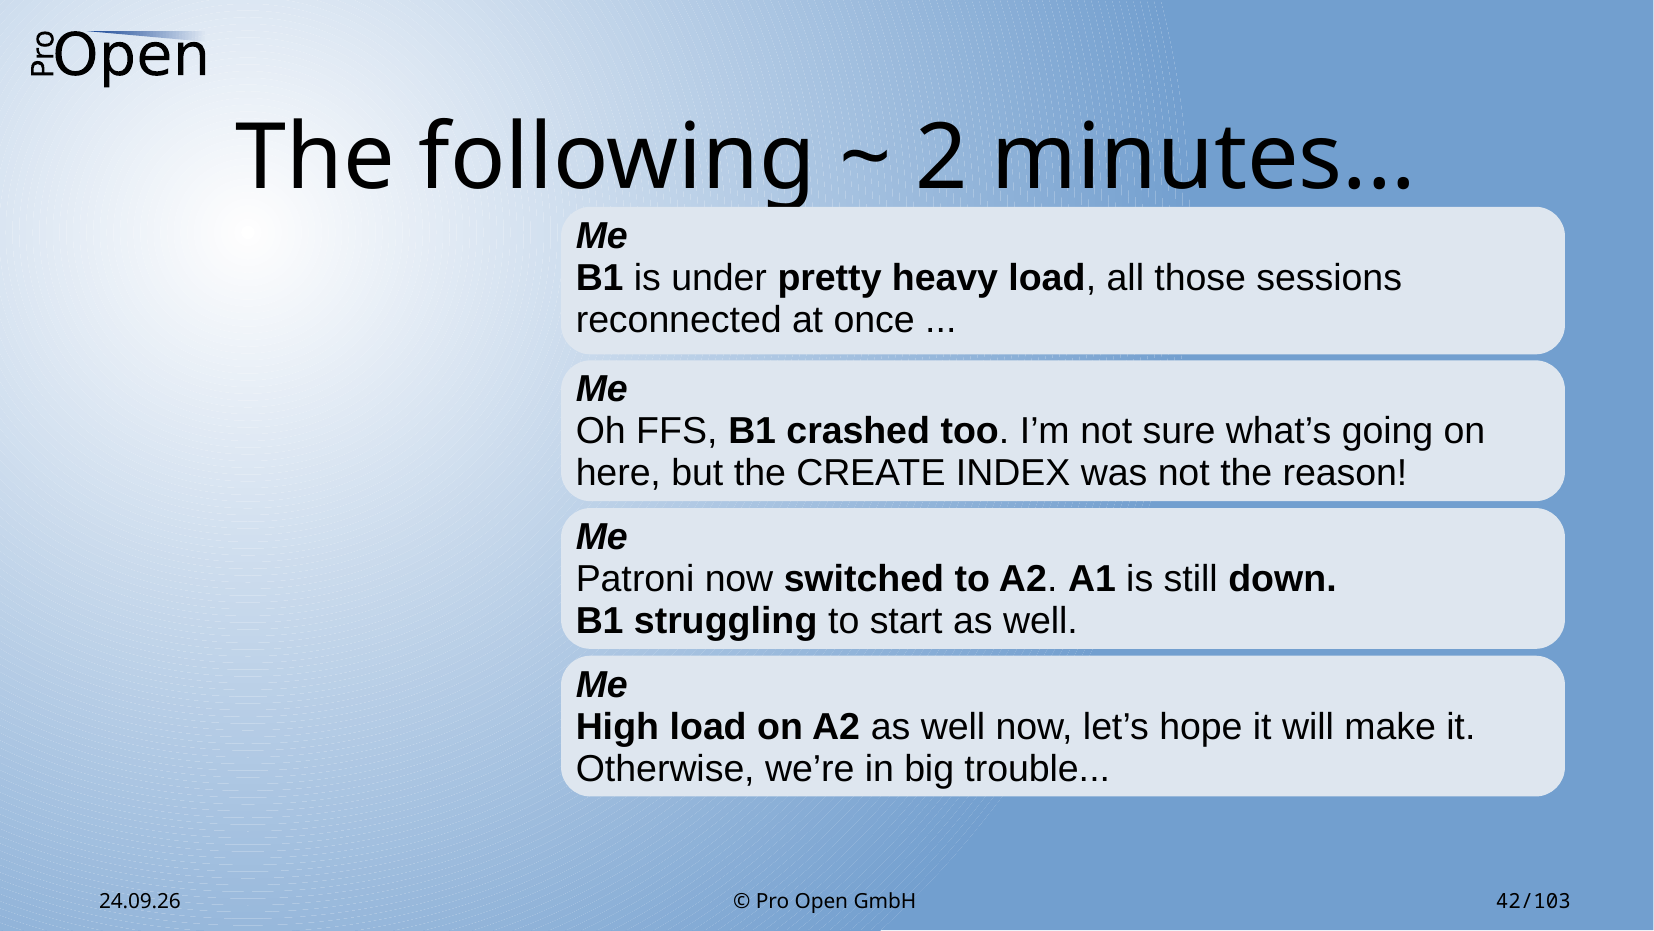

# The following ~ 2 minutes...
Me
B1 is under pretty heavy load, all those sessions reconnected at once ...
Me
Oh FFS, B1 crashed too. I’m not sure what’s going on here, but the CREATE INDEX was not the reason!
Me
Patroni now switched to A2. A1 is still down.
B1 struggling to start as well.
Me
High load on A2 as well now, let’s hope it will make it.
Otherwise, we’re in big trouble...
© Pro Open GmbH
42